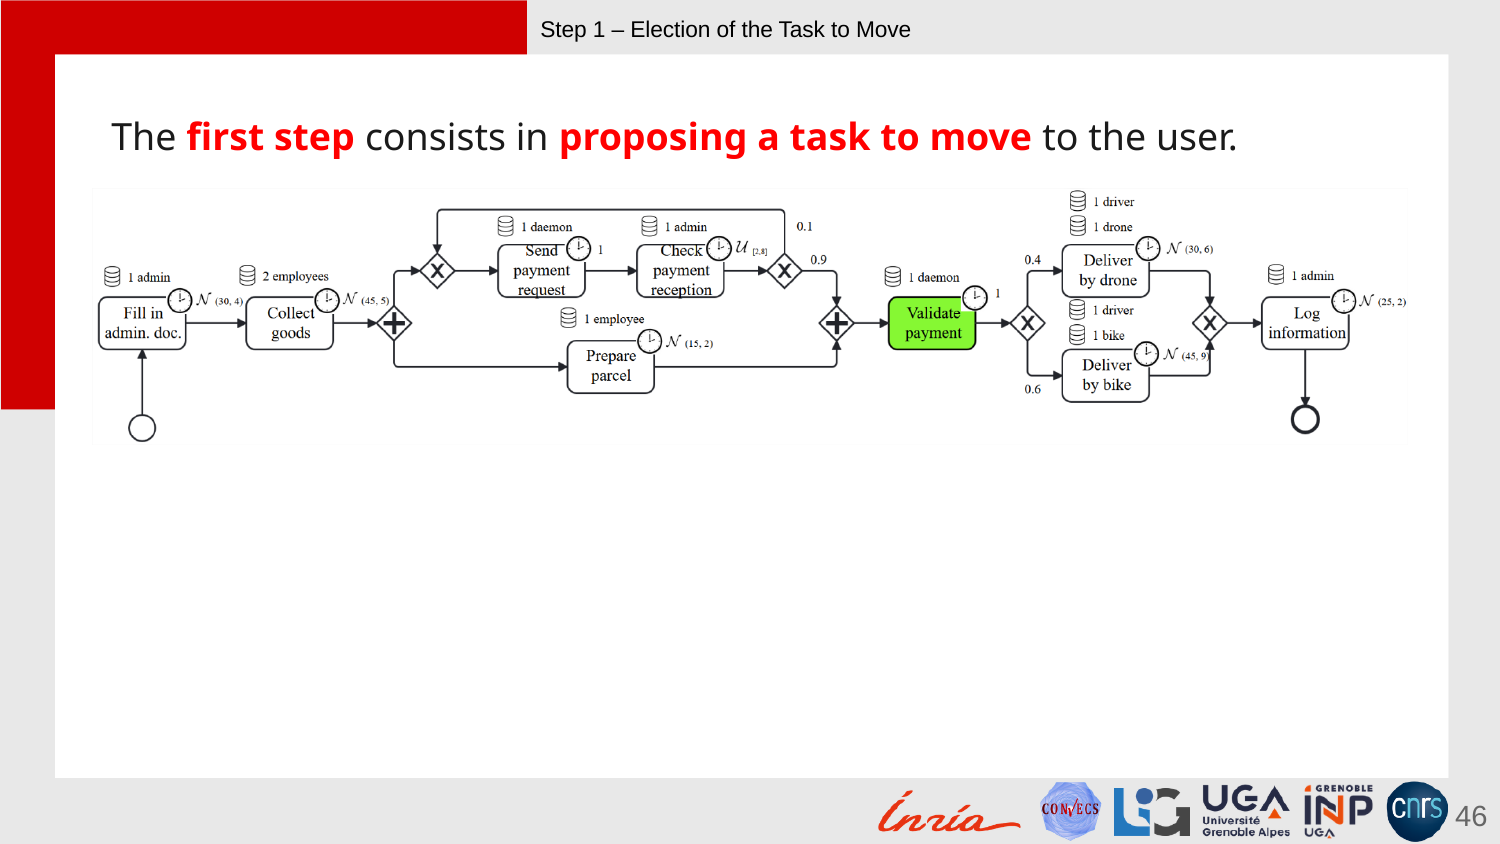

# Step 1 – Election of the Task to Move
The first step consists in proposing a task to move to the user.
46